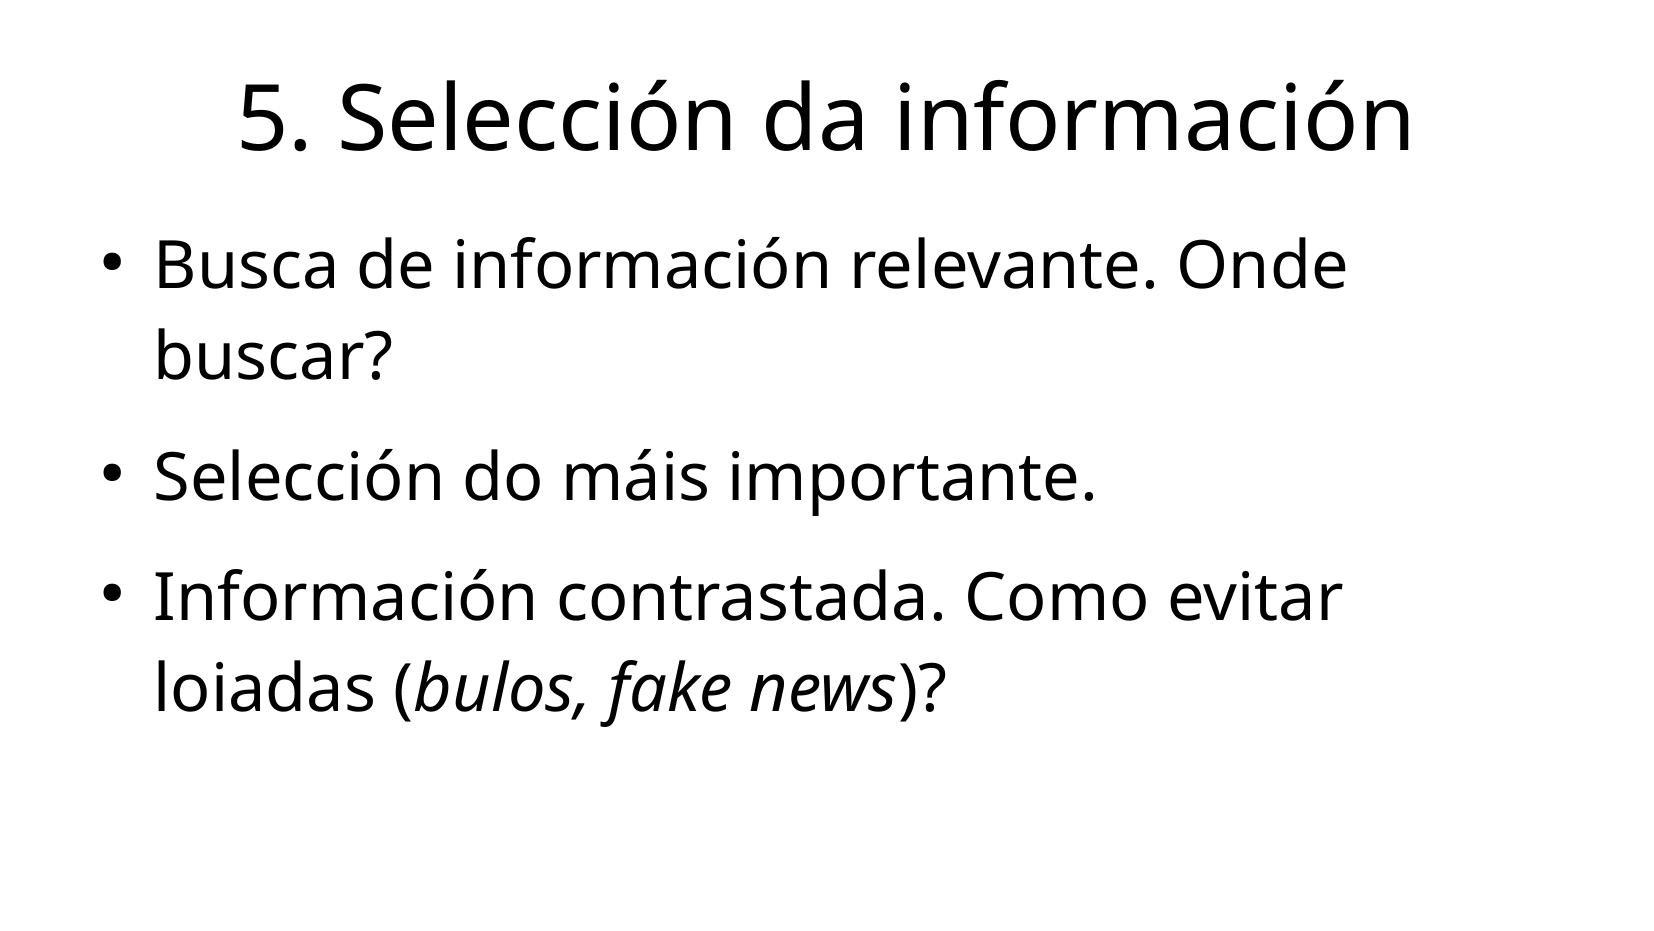

# 5. Selección da información
Busca de información relevante. Onde buscar?
Selección do máis importante.
Información contrastada. Como evitar loiadas (bulos, fake news)?